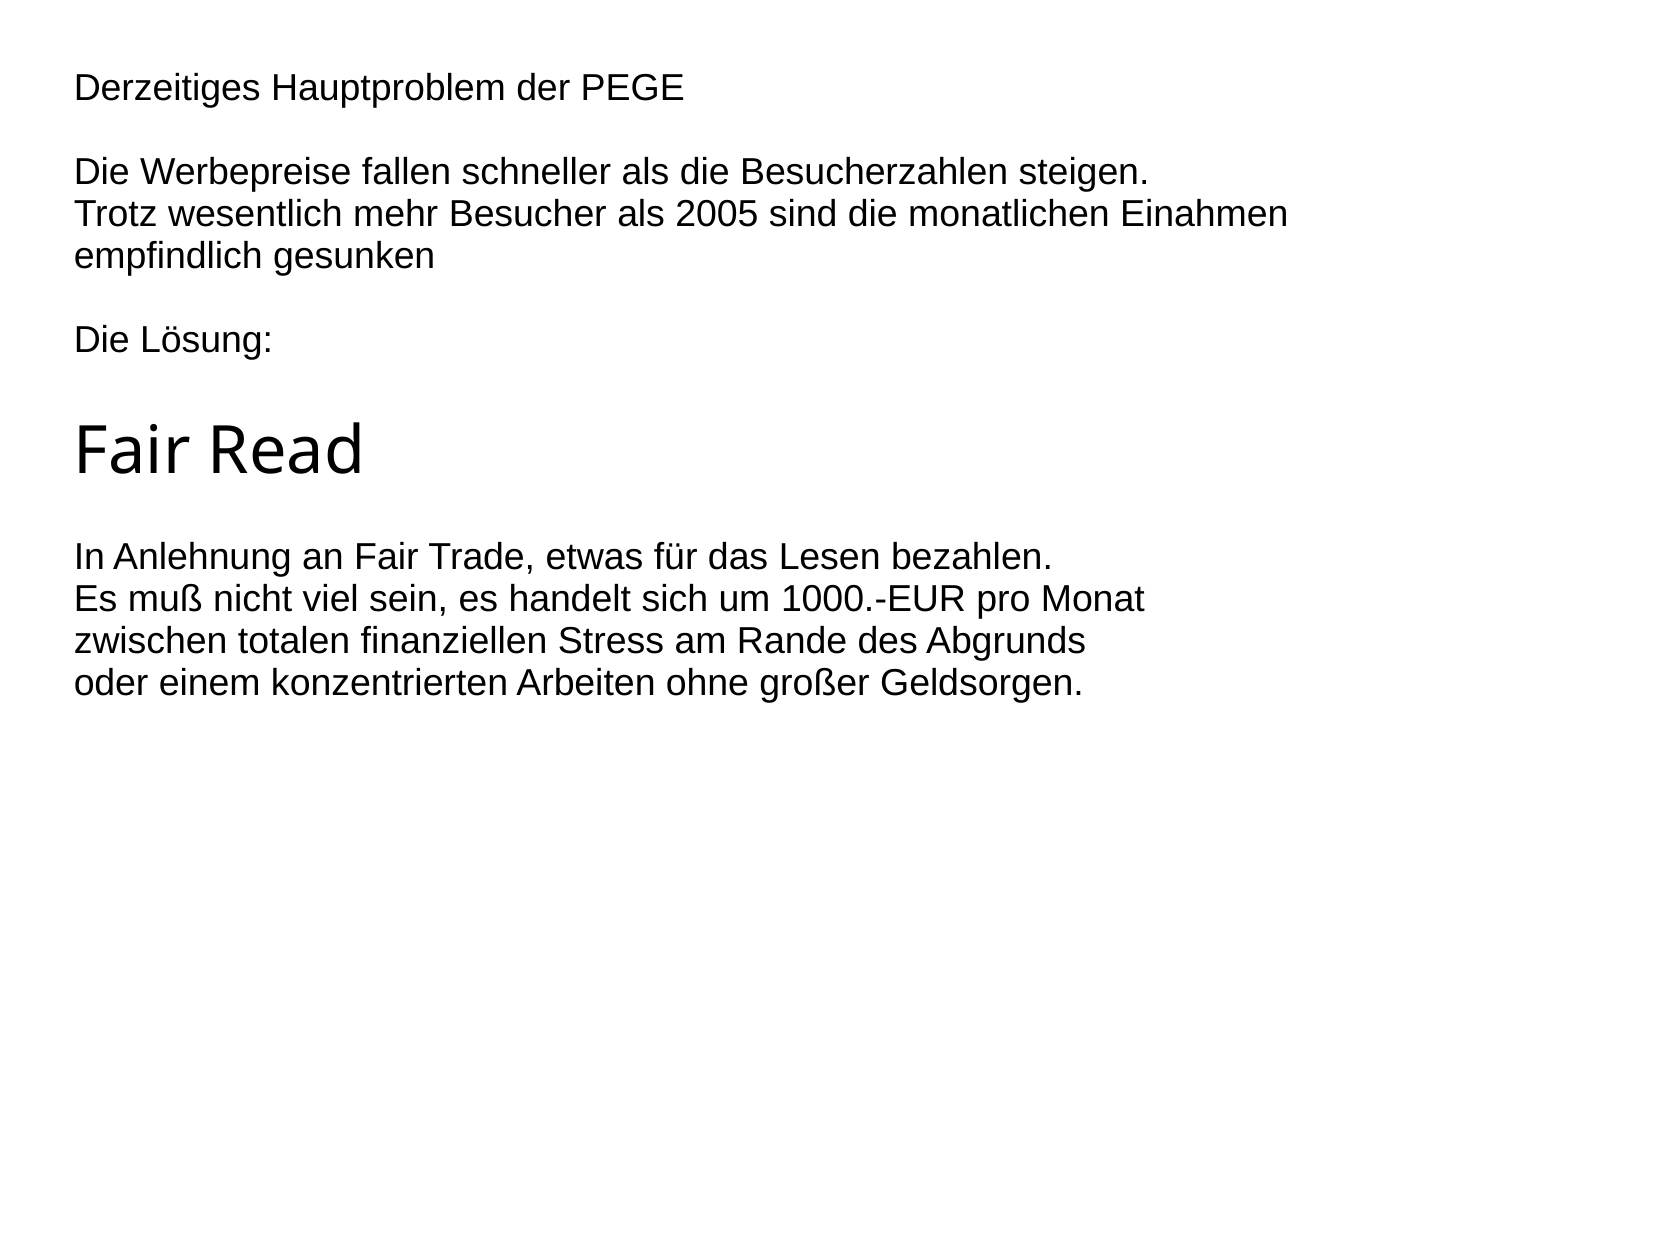

Derzeitiges Hauptproblem der PEGE
Die Werbepreise fallen schneller als die Besucherzahlen steigen.
Trotz wesentlich mehr Besucher als 2005 sind die monatlichen Einahmen
empfindlich gesunken
Die Lösung:
Fair Read
In Anlehnung an Fair Trade, etwas für das Lesen bezahlen.
Es muß nicht viel sein, es handelt sich um 1000.-EUR pro Monat
zwischen totalen finanziellen Stress am Rande des Abgrunds
oder einem konzentrierten Arbeiten ohne großer Geldsorgen.